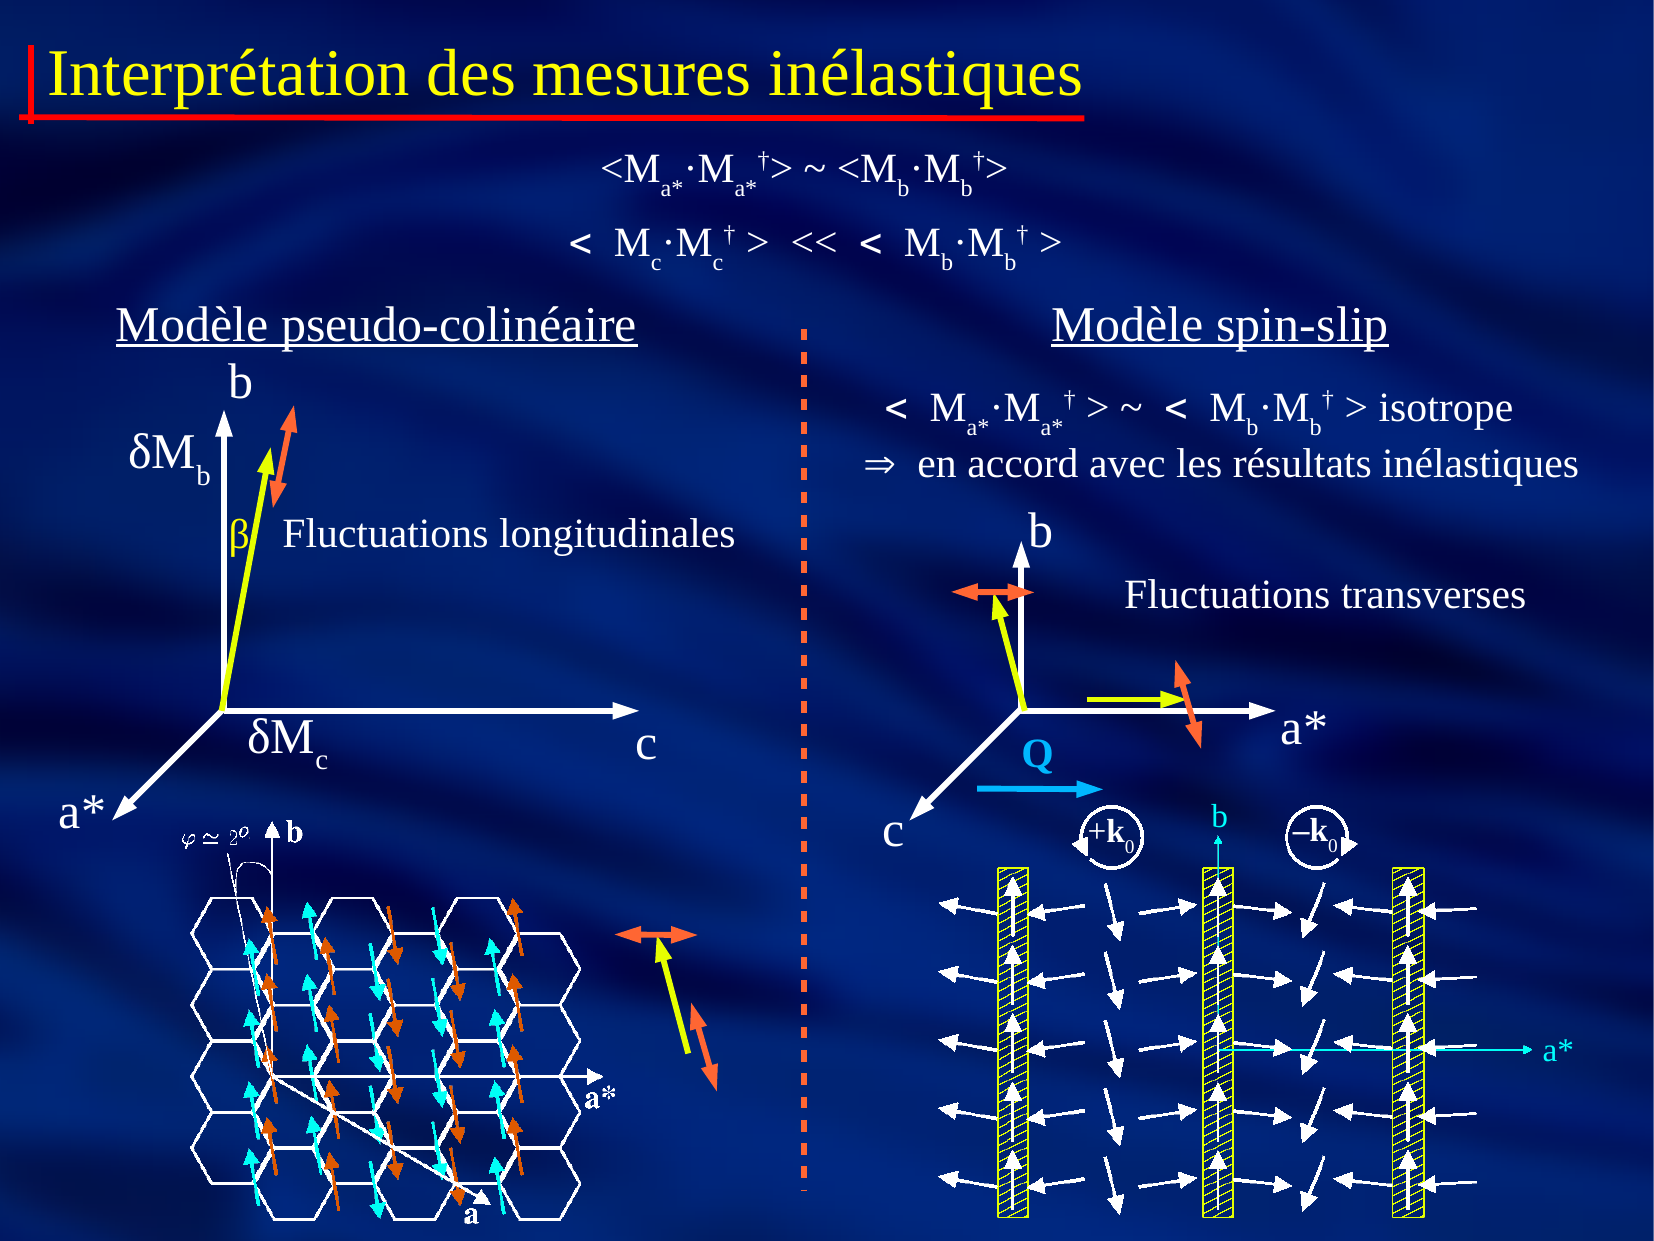

Interprétation des mesures inélastiques
 <Ma*·Ma*†> ~ <Mb·Mb†>
< Mc·Mc† > << < Mb·Mb† >
Modèle pseudo-colinéaire
b
δMb
Fluctuations longitudinales
β
δMc
c
a*
Modèle spin-slip
 < Ma*·Ma*† > ~ < Mb·Mb† > isotrope
 en accord avec les résultats inélastiques
b
Fluctuations transverses
a*
Q
b
c
–k0
+k0
a*